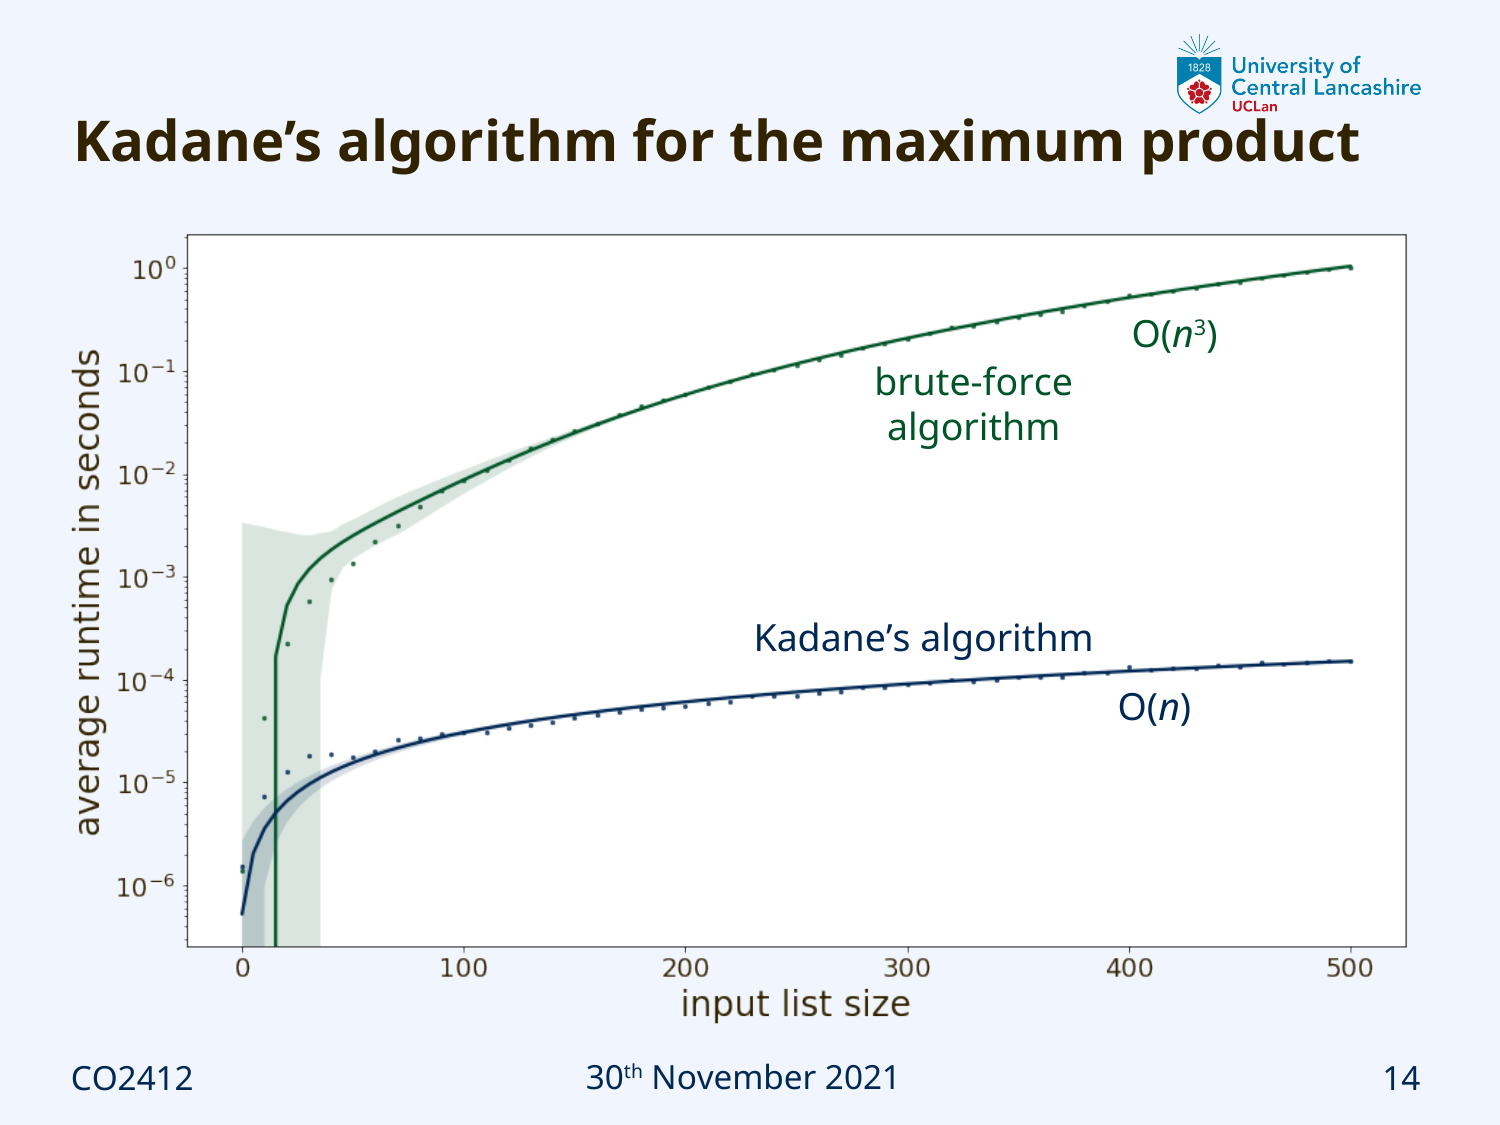

# Kadane’s algorithm for the maximum product
O(n3)
brute-force
algorithm
Kadane’s algorithm
O(n)